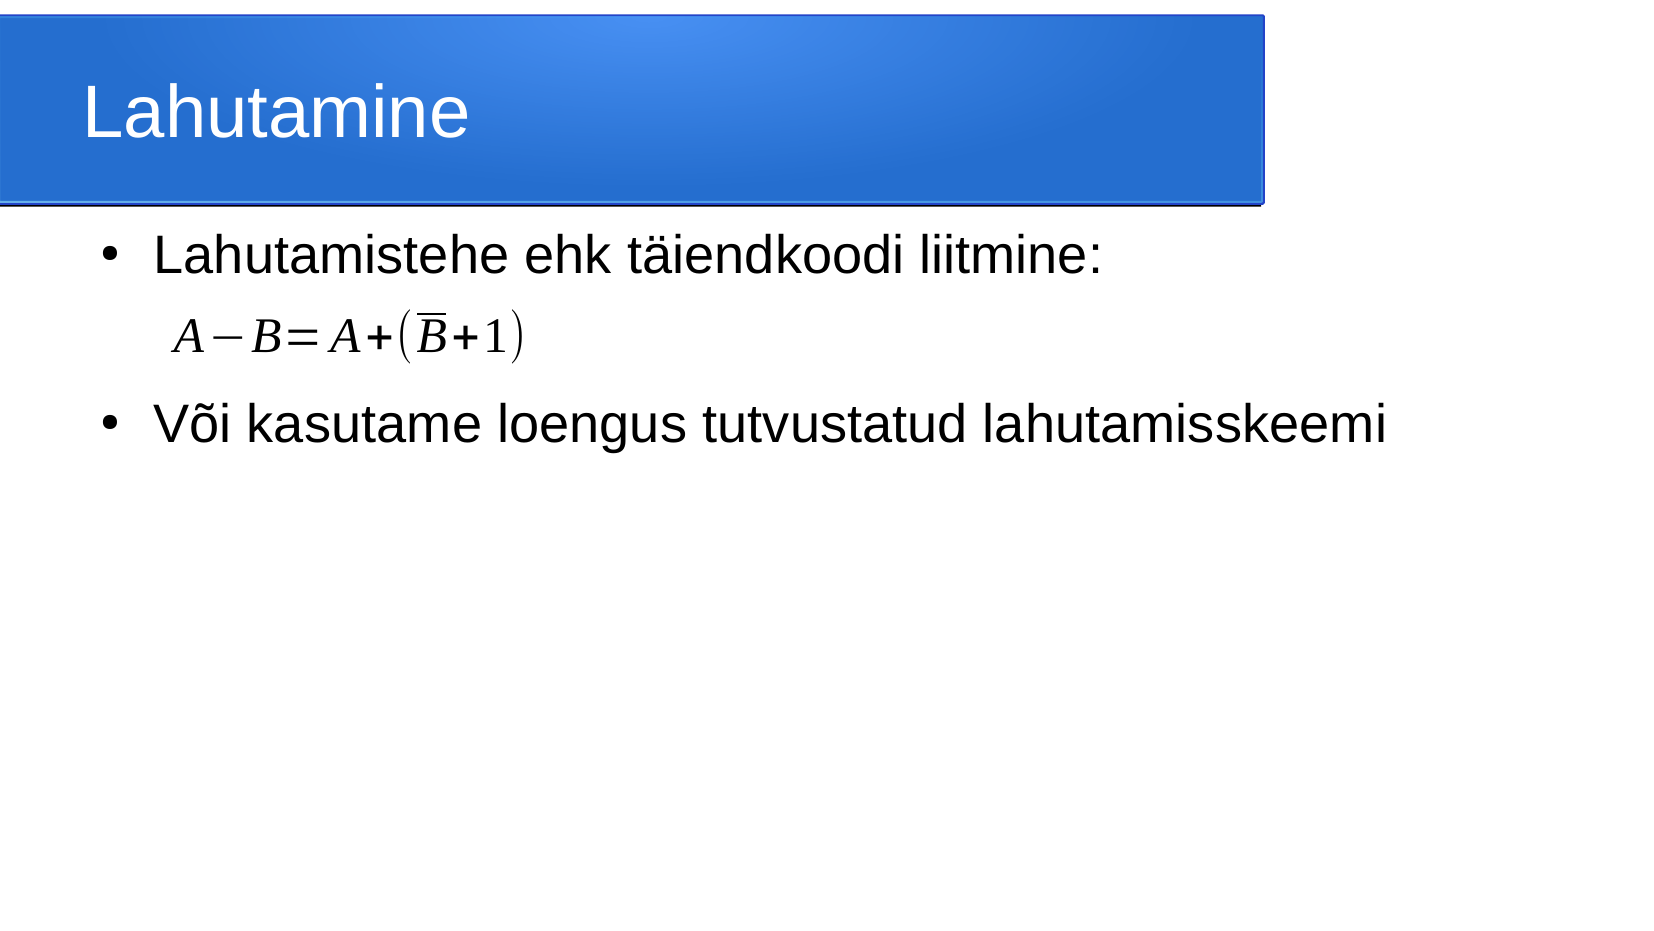

# Lahutamine
Lahutamistehe ehk täiendkoodi liitmine:
Või kasutame loengus tutvustatud lahutamisskeemi